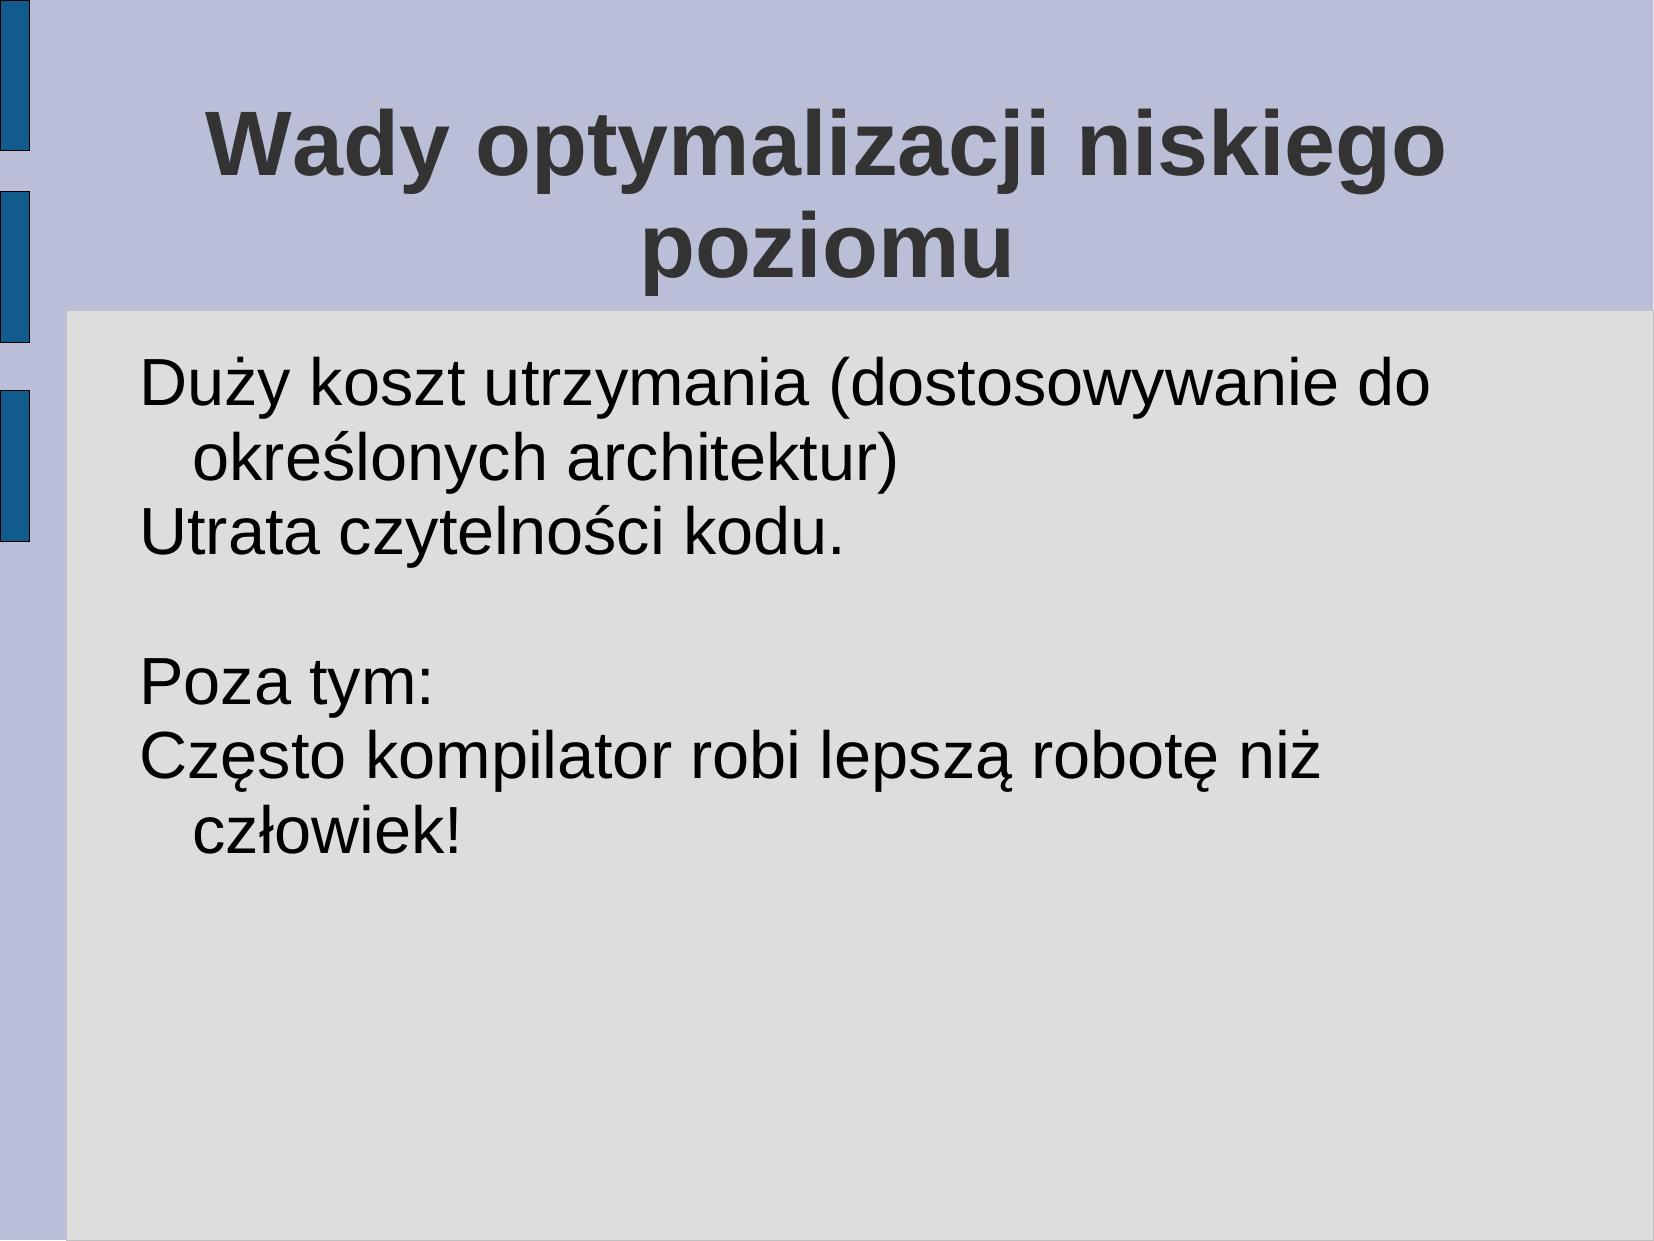

# Wady optymalizacji niskiego poziomu
Duży koszt utrzymania (dostosowywanie do określonych architektur)
Utrata czytelności kodu.
Poza tym:
Często kompilator robi lepszą robotę niż człowiek!